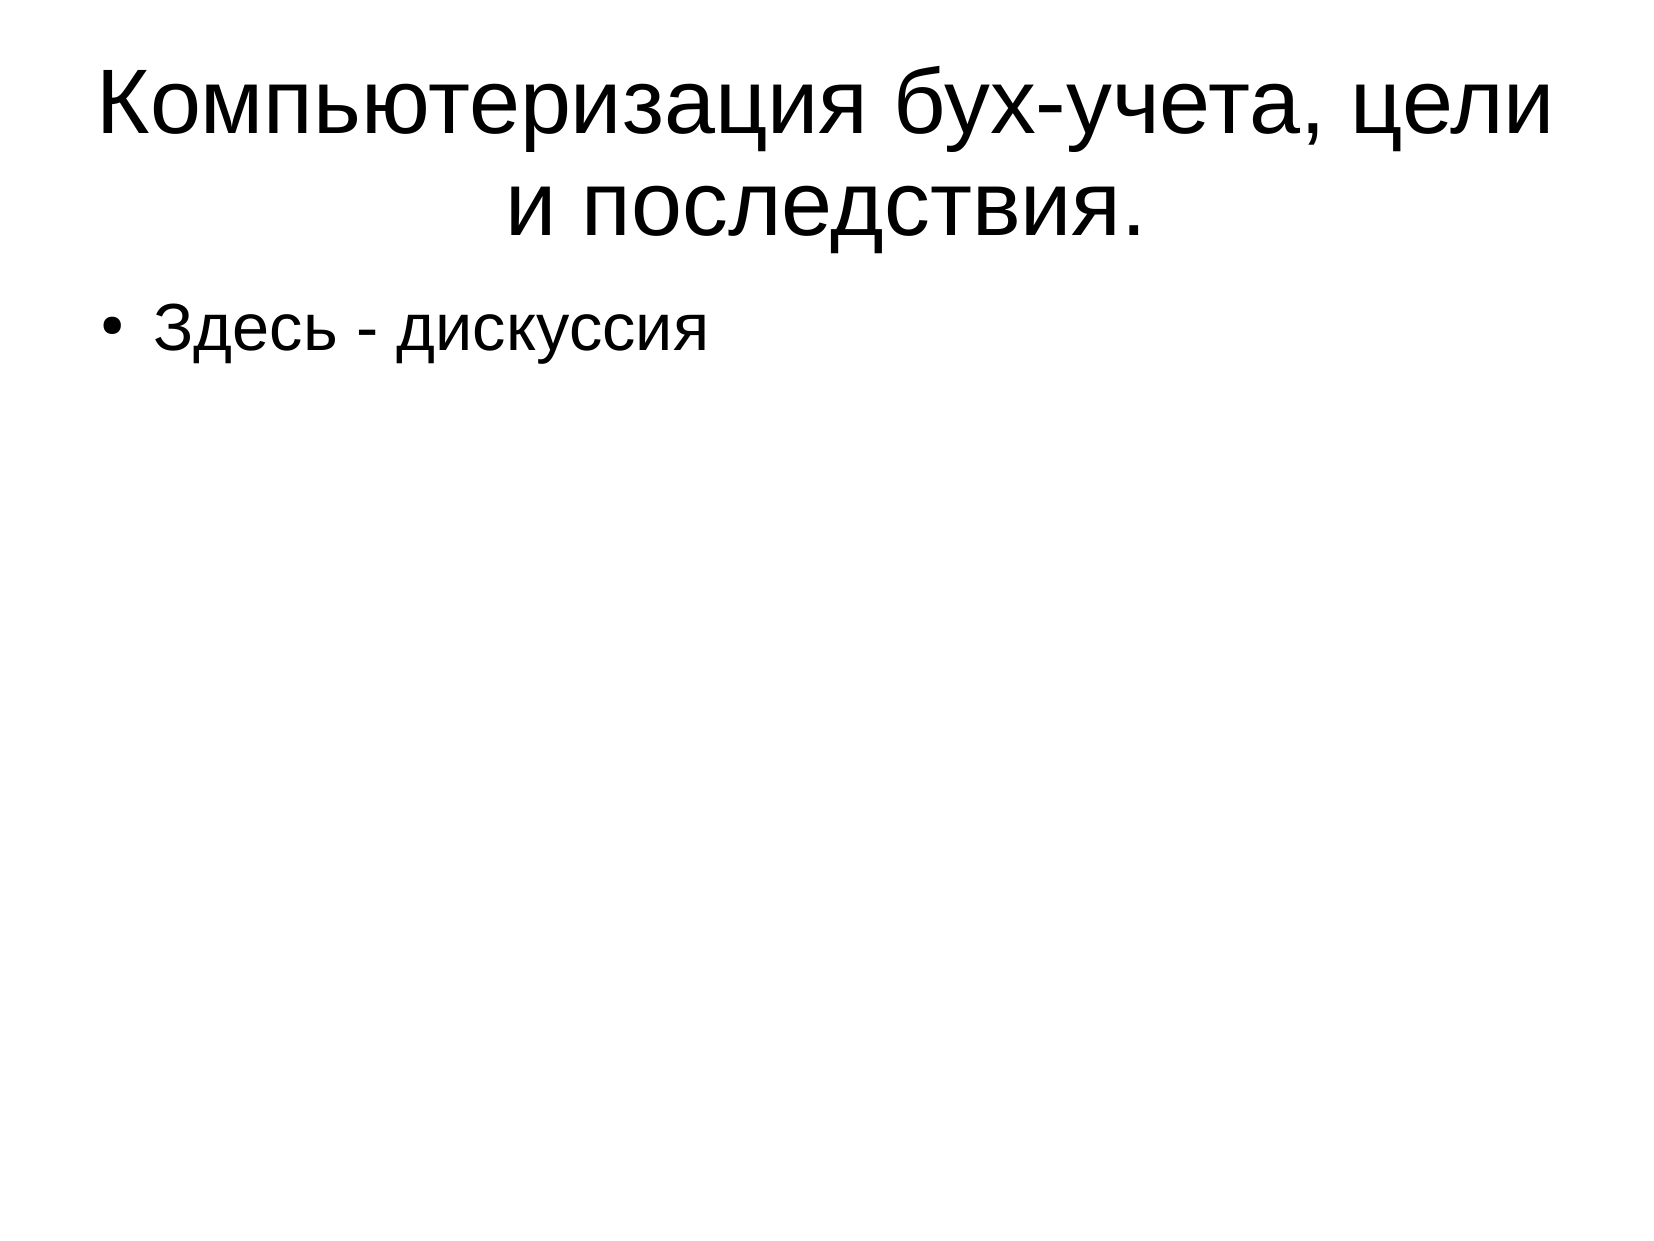

# Компьютеризация бух-учета, цели и последствия.
Здесь - дискуссия